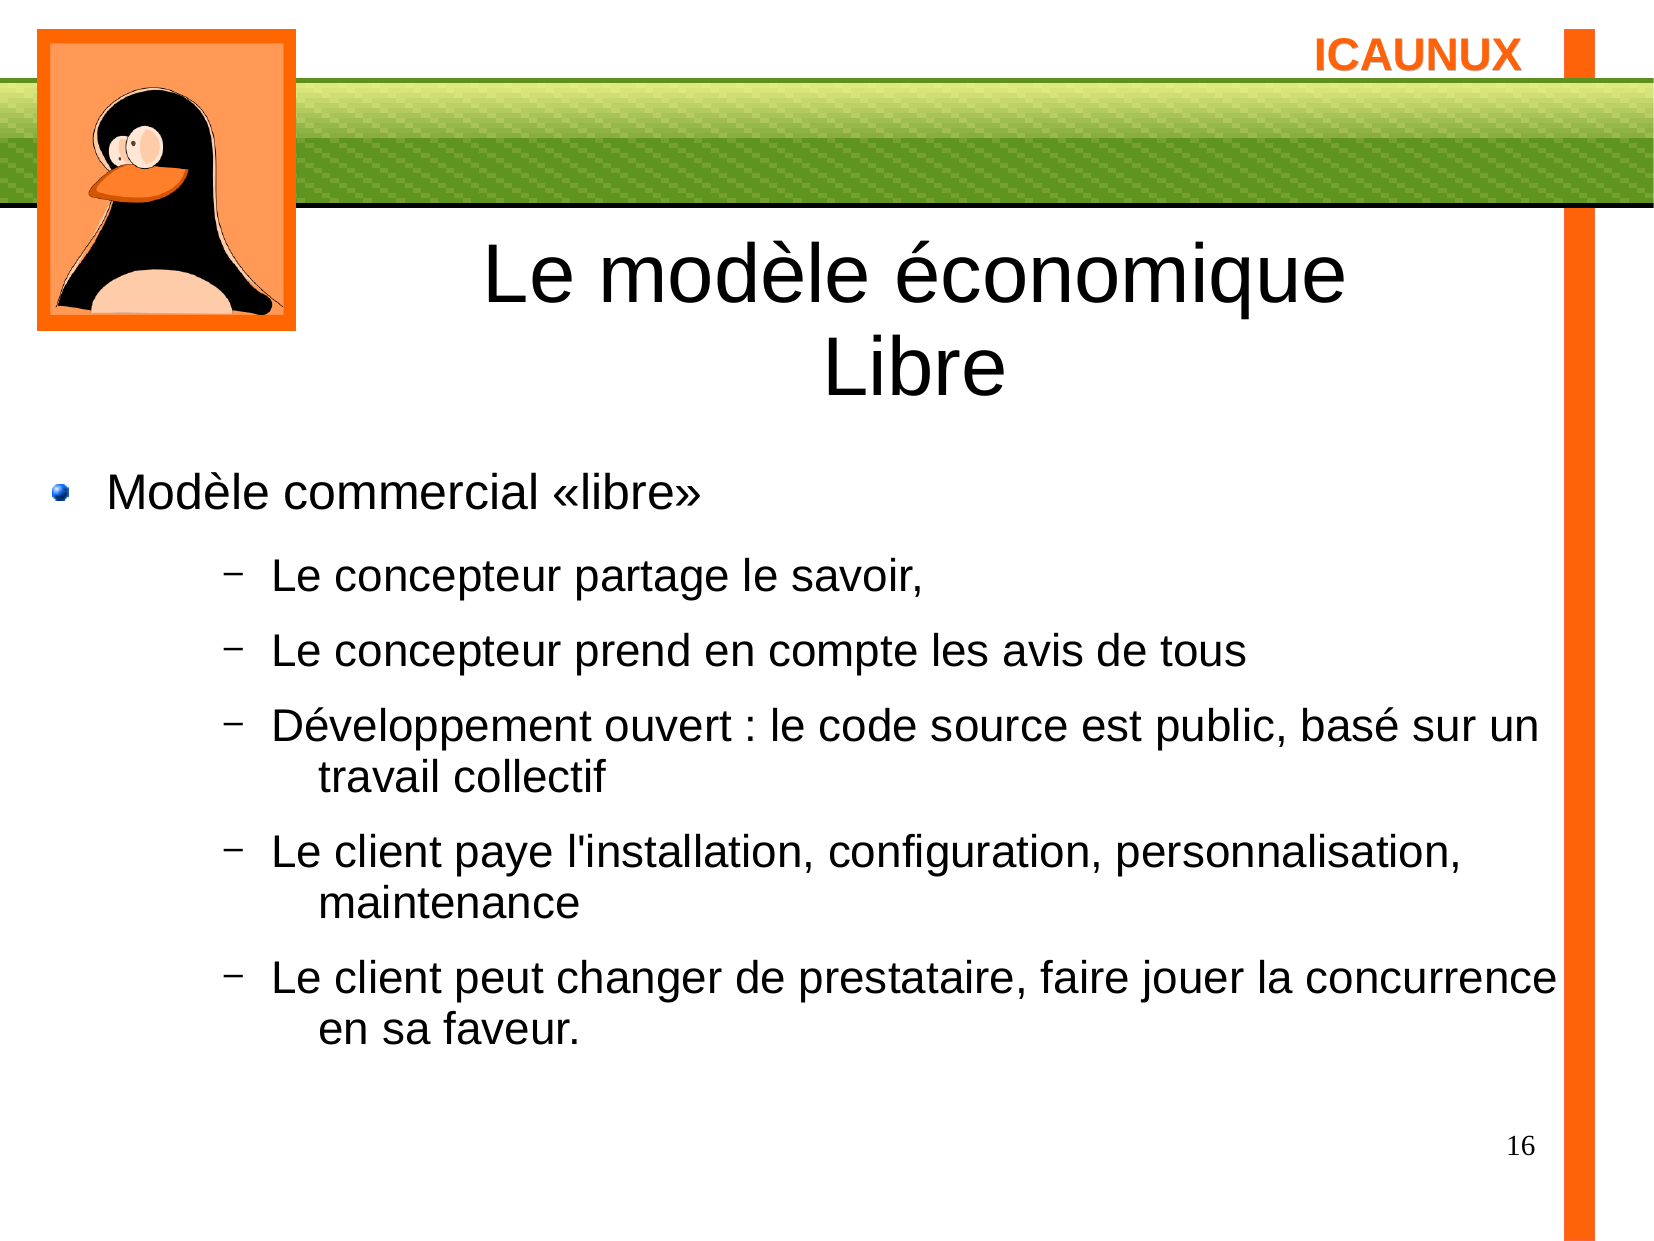

# Le modèle économique Libre
Modèle commercial «libre»
Le concepteur partage le savoir,
Le concepteur prend en compte les avis de tous
Développement ouvert : le code source est public, basé sur un travail collectif
Le client paye l'installation, configuration, personnalisation, maintenance
Le client peut changer de prestataire, faire jouer la concurrence en sa faveur.
16